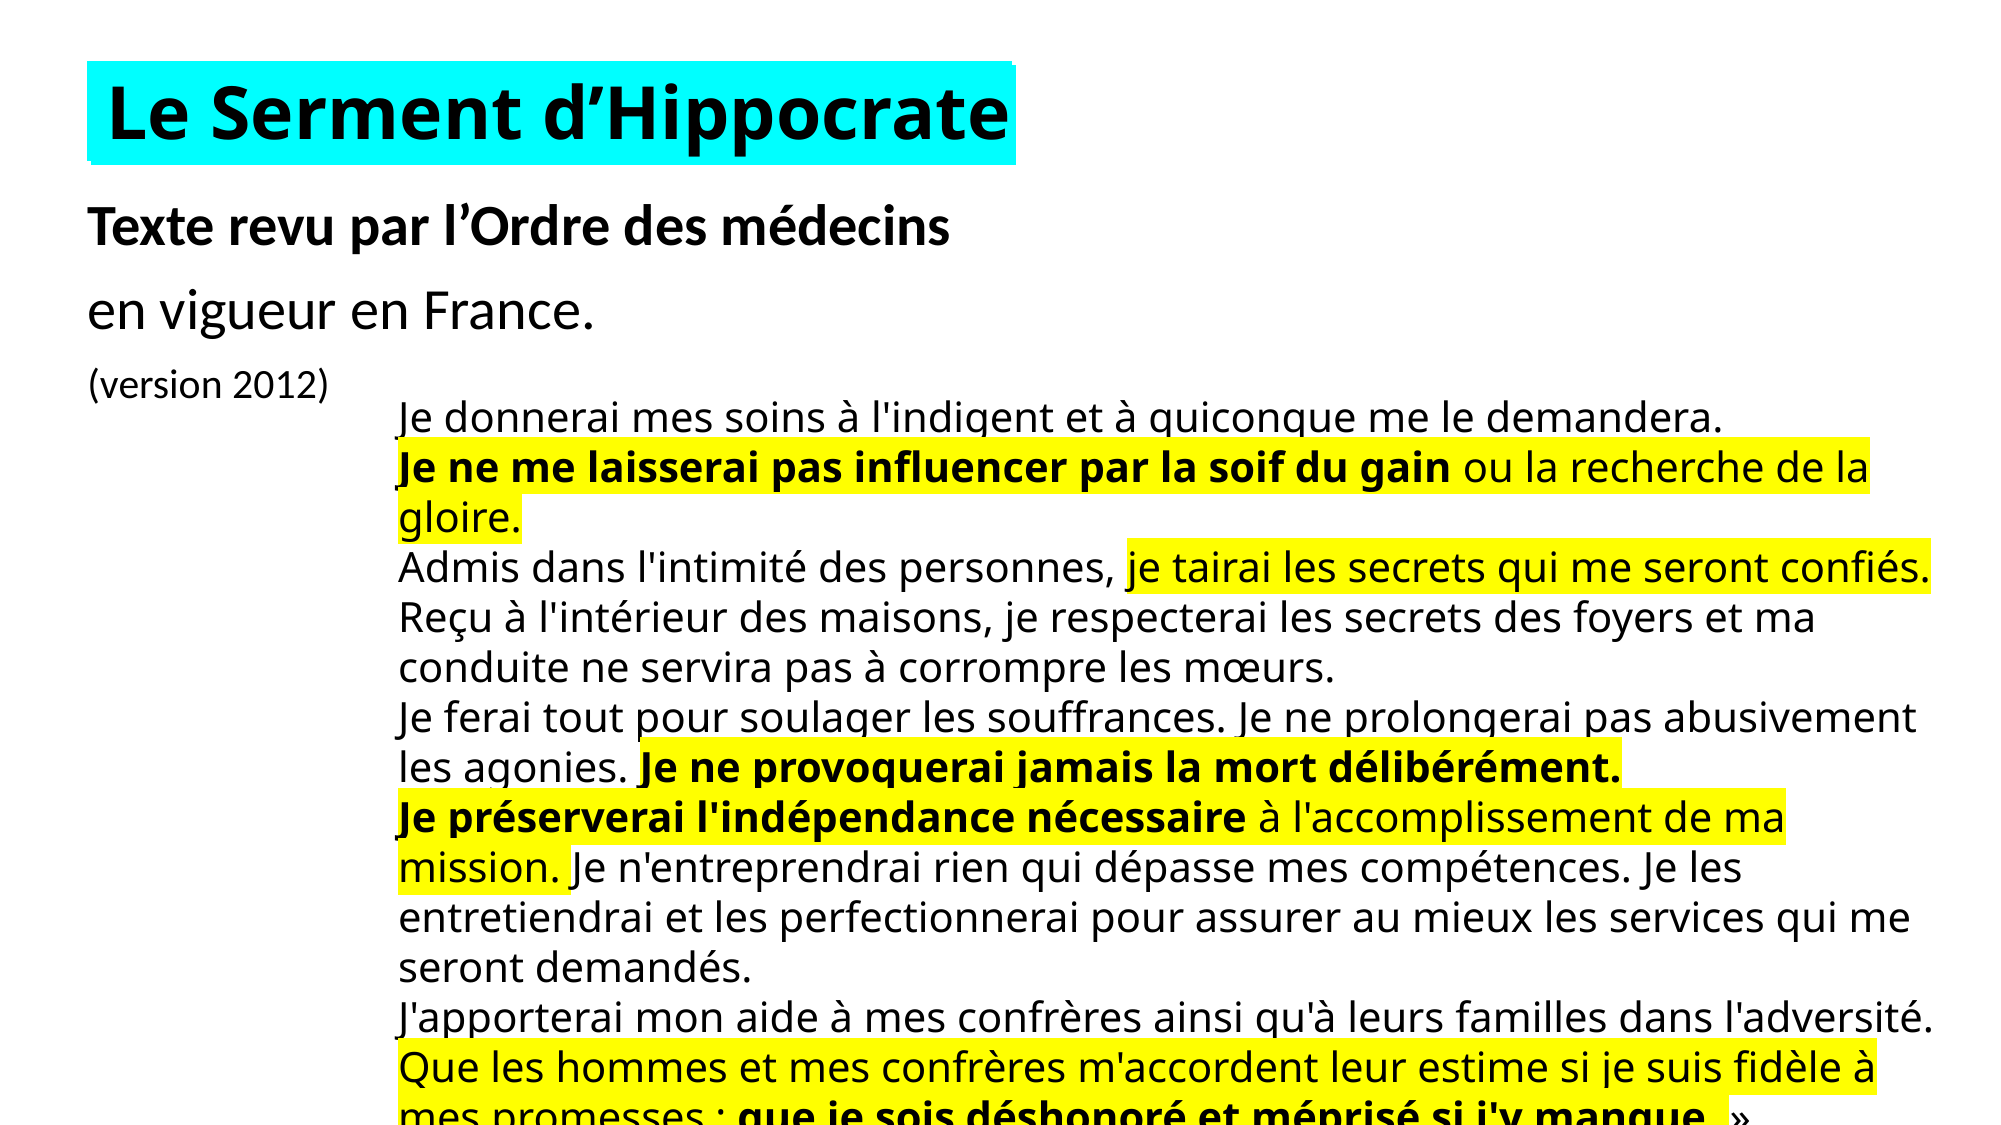

Le Serment d’Hippocrate
# Texte revu par l’Ordre des médecins
en vigueur en France.
(version 2012)
Je donnerai mes soins à l'indigent et à quiconque me le demandera.
Je ne me laisserai pas influencer par la soif du gain ou la recherche de la gloire.
Admis dans l'intimité des personnes, je tairai les secrets qui me seront confiés. Reçu à l'intérieur des maisons, je respecterai les secrets des foyers et ma conduite ne servira pas à corrompre les mœurs.
Je ferai tout pour soulager les souffrances. Je ne prolongerai pas abusivement les agonies. Je ne provoquerai jamais la mort délibérément.
Je préserverai l'indépendance nécessaire à l'accomplissement de ma mission. Je n'entreprendrai rien qui dépasse mes compétences. Je les entretiendrai et les perfectionnerai pour assurer au mieux les services qui me seront demandés.
J'apporterai mon aide à mes confrères ainsi qu'à leurs familles dans l'adversité.
Que les hommes et mes confrères m'accordent leur estime si je suis fidèle à mes promesses ; que je sois déshonoré et méprisé si j'y manque. »